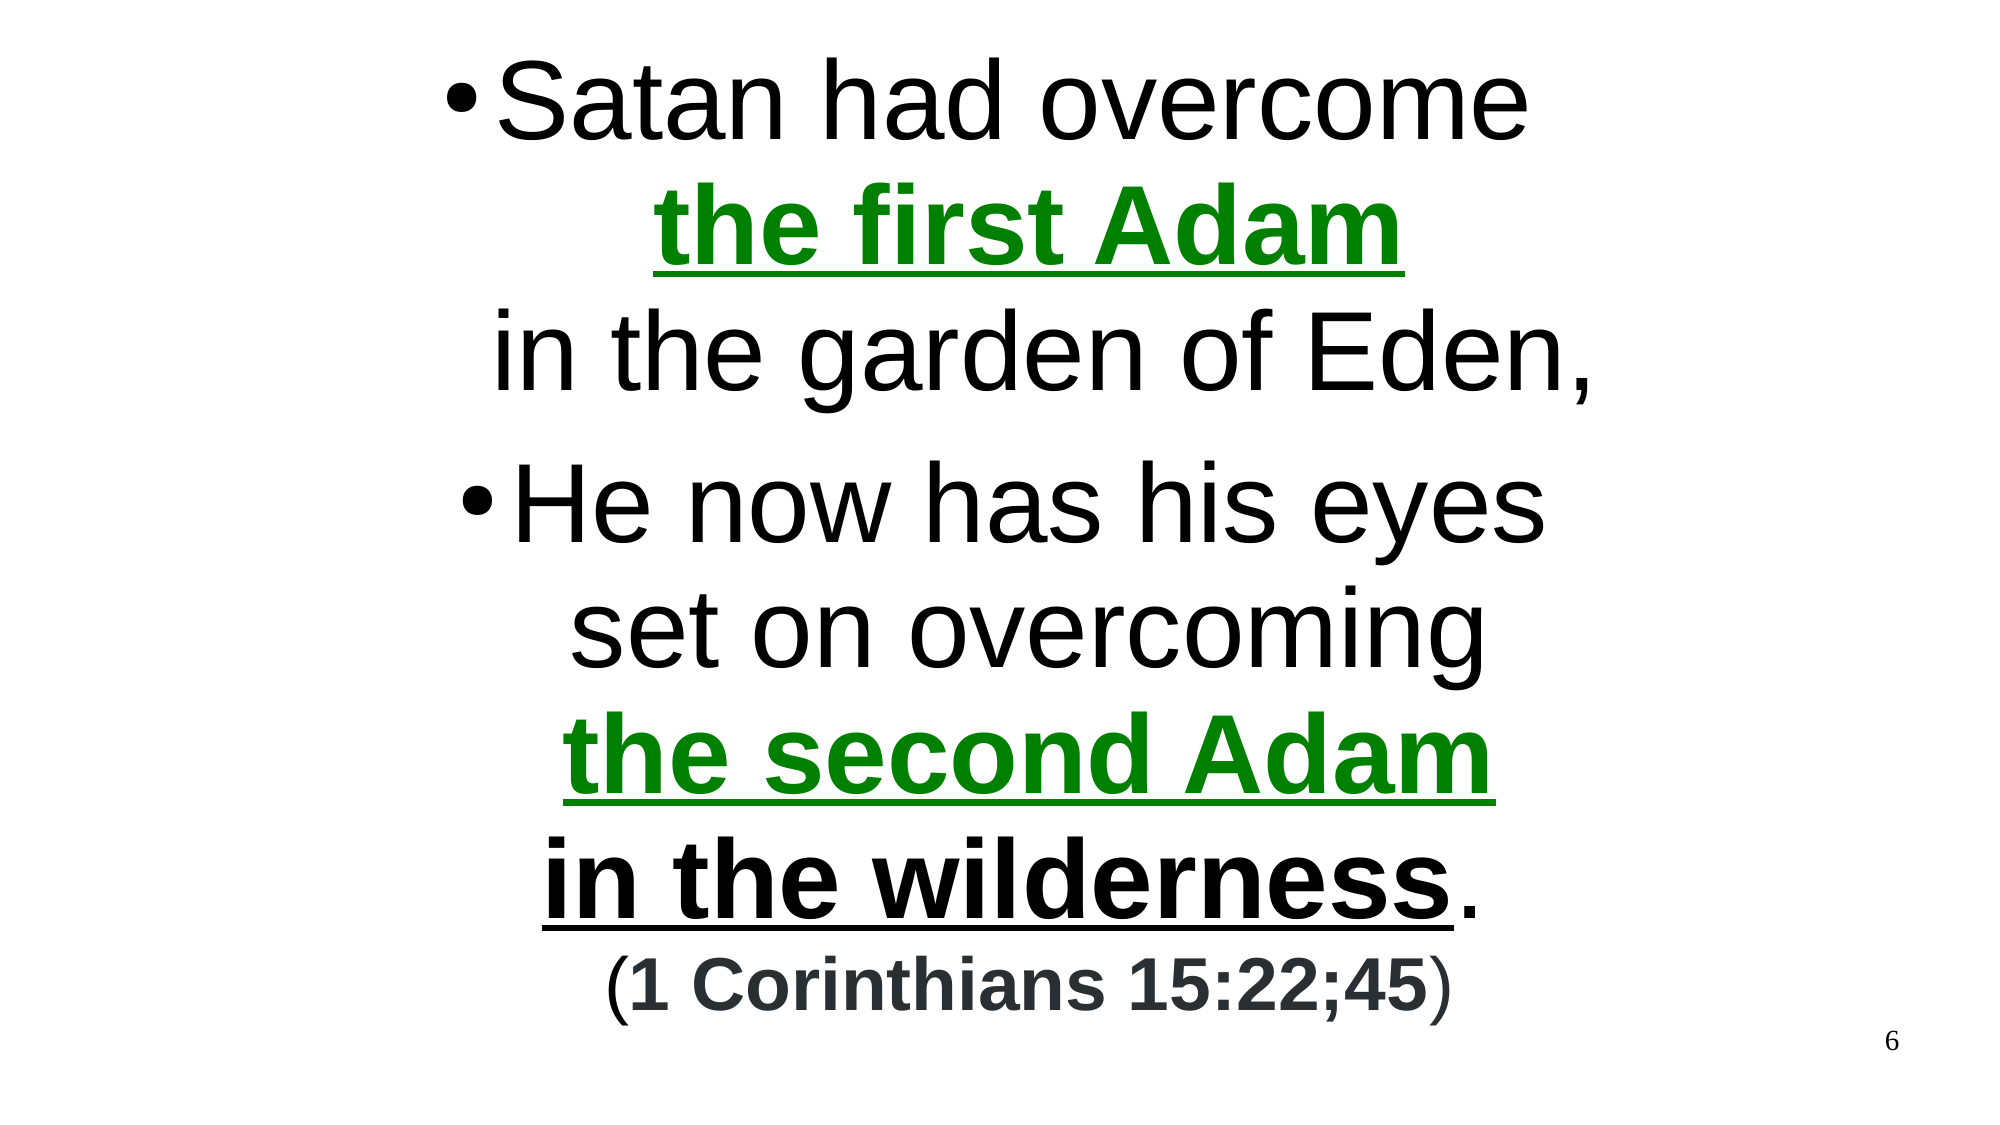

# Satan had overcome the first Adam in the garden of Eden,
He now has his eyes
set on overcoming
 the second Adam
in the wilderness.
(1 Corinthians 15:22;45)
6